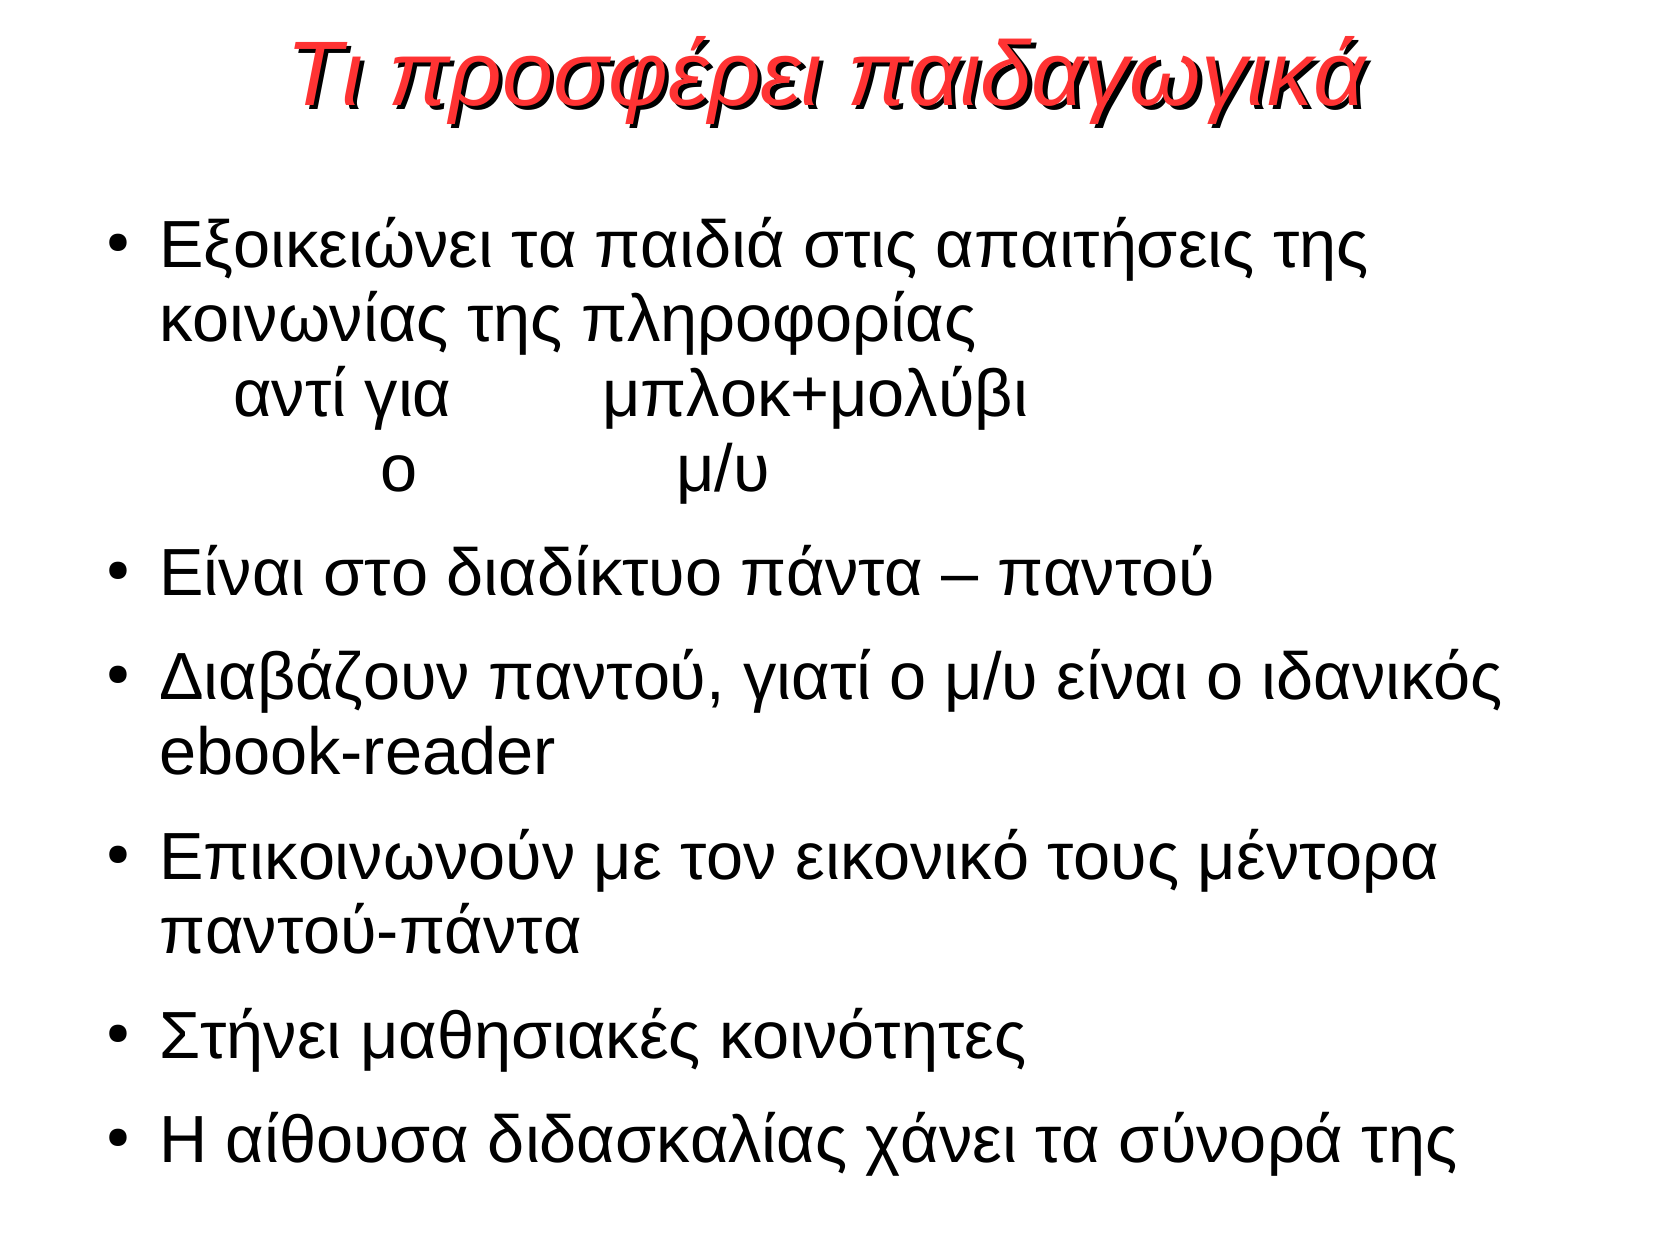

# Τι προσφέρει παιδαγωγικά
Εξοικειώνει τα παιδιά στις απαιτήσεις της κοινωνίας της πληροφορίας									αντί για 		μπλοκ+μολύβι											ο 				μ/υ
Είναι στο διαδίκτυο πάντα – παντού
Διαβάζουν παντού, γιατί ο μ/υ είναι ο ιδανικός ebook-reader
Επικοινωνούν με τον εικονικό τους μέντορα παντού-πάντα
Στήνει μαθησιακές κοινότητες
Η αίθουσα διδασκαλίας χάνει τα σύνορά της